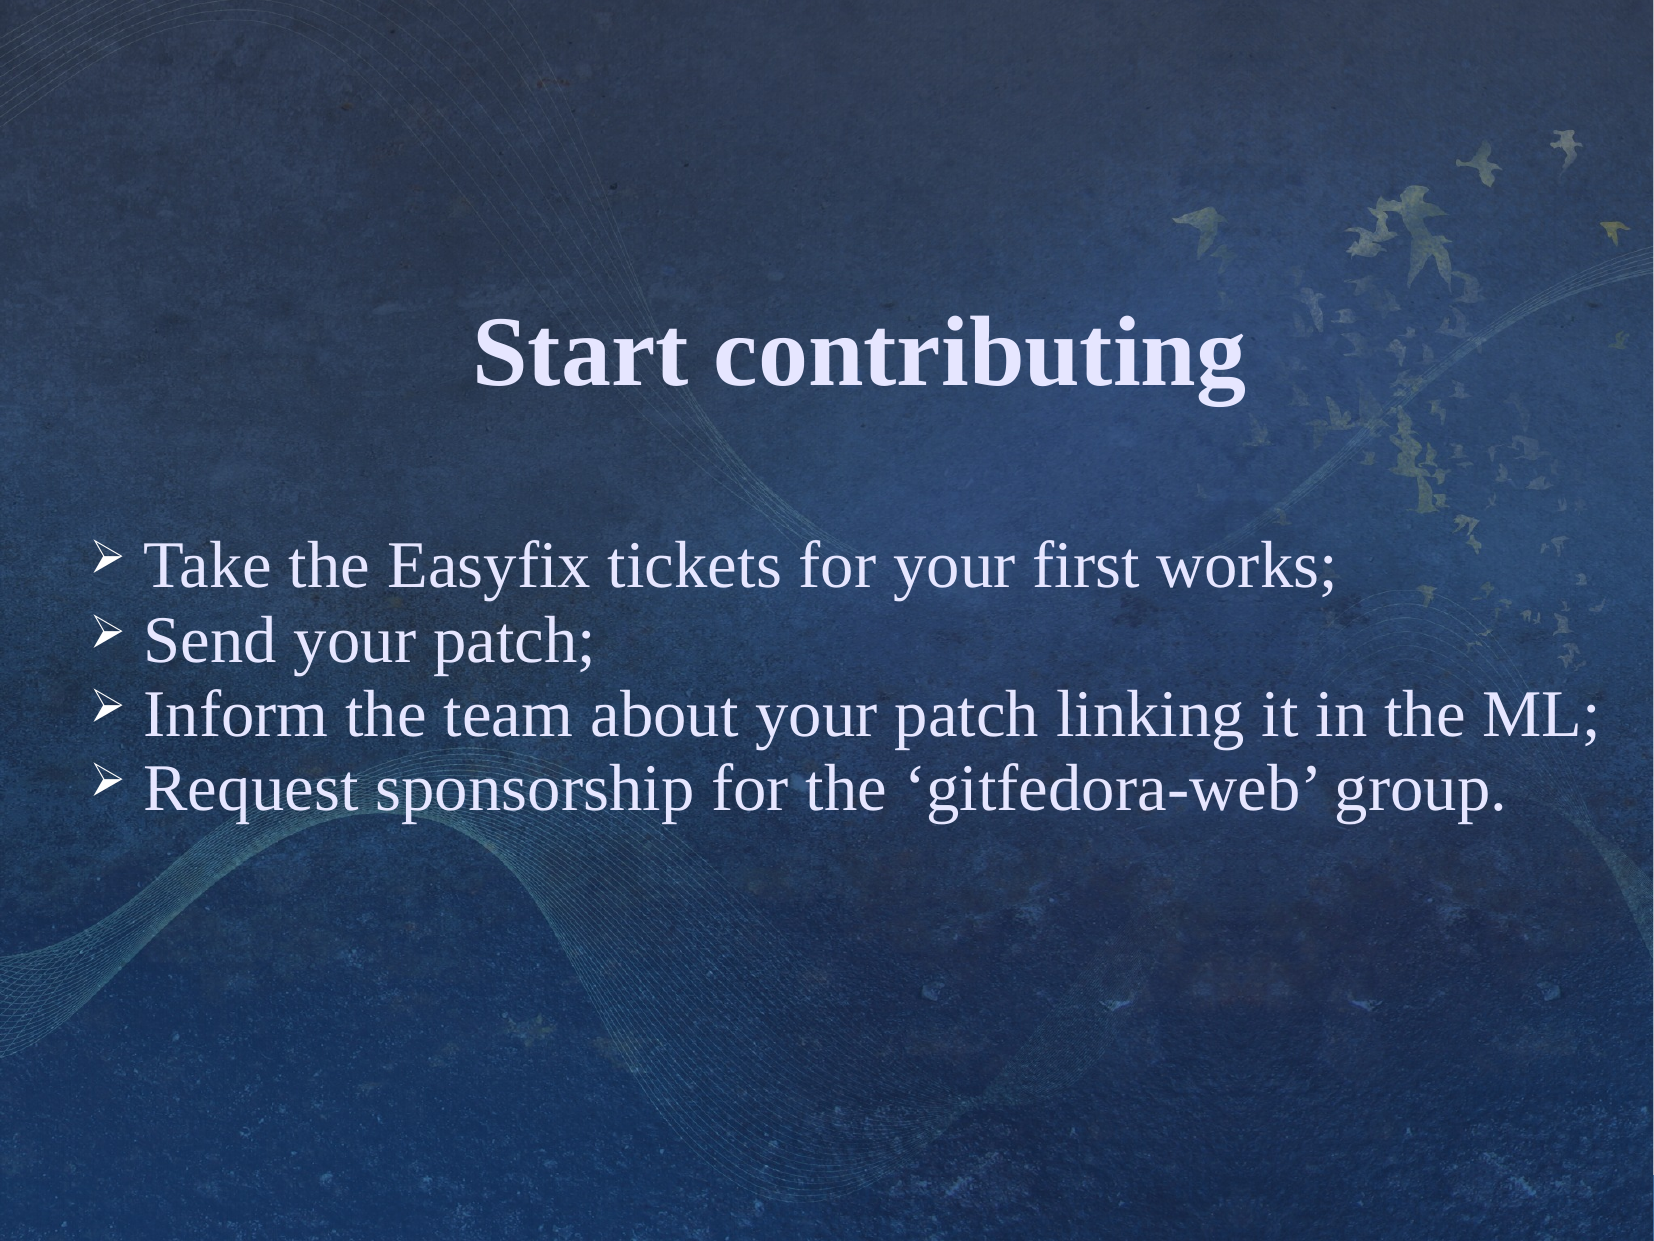

Start contributing
 Take the Easyfix tickets for your first works;
 Send your patch;
 Inform the team about your patch linking it in the ML;
 Request sponsorship for the ‘gitfedora-web’ group.